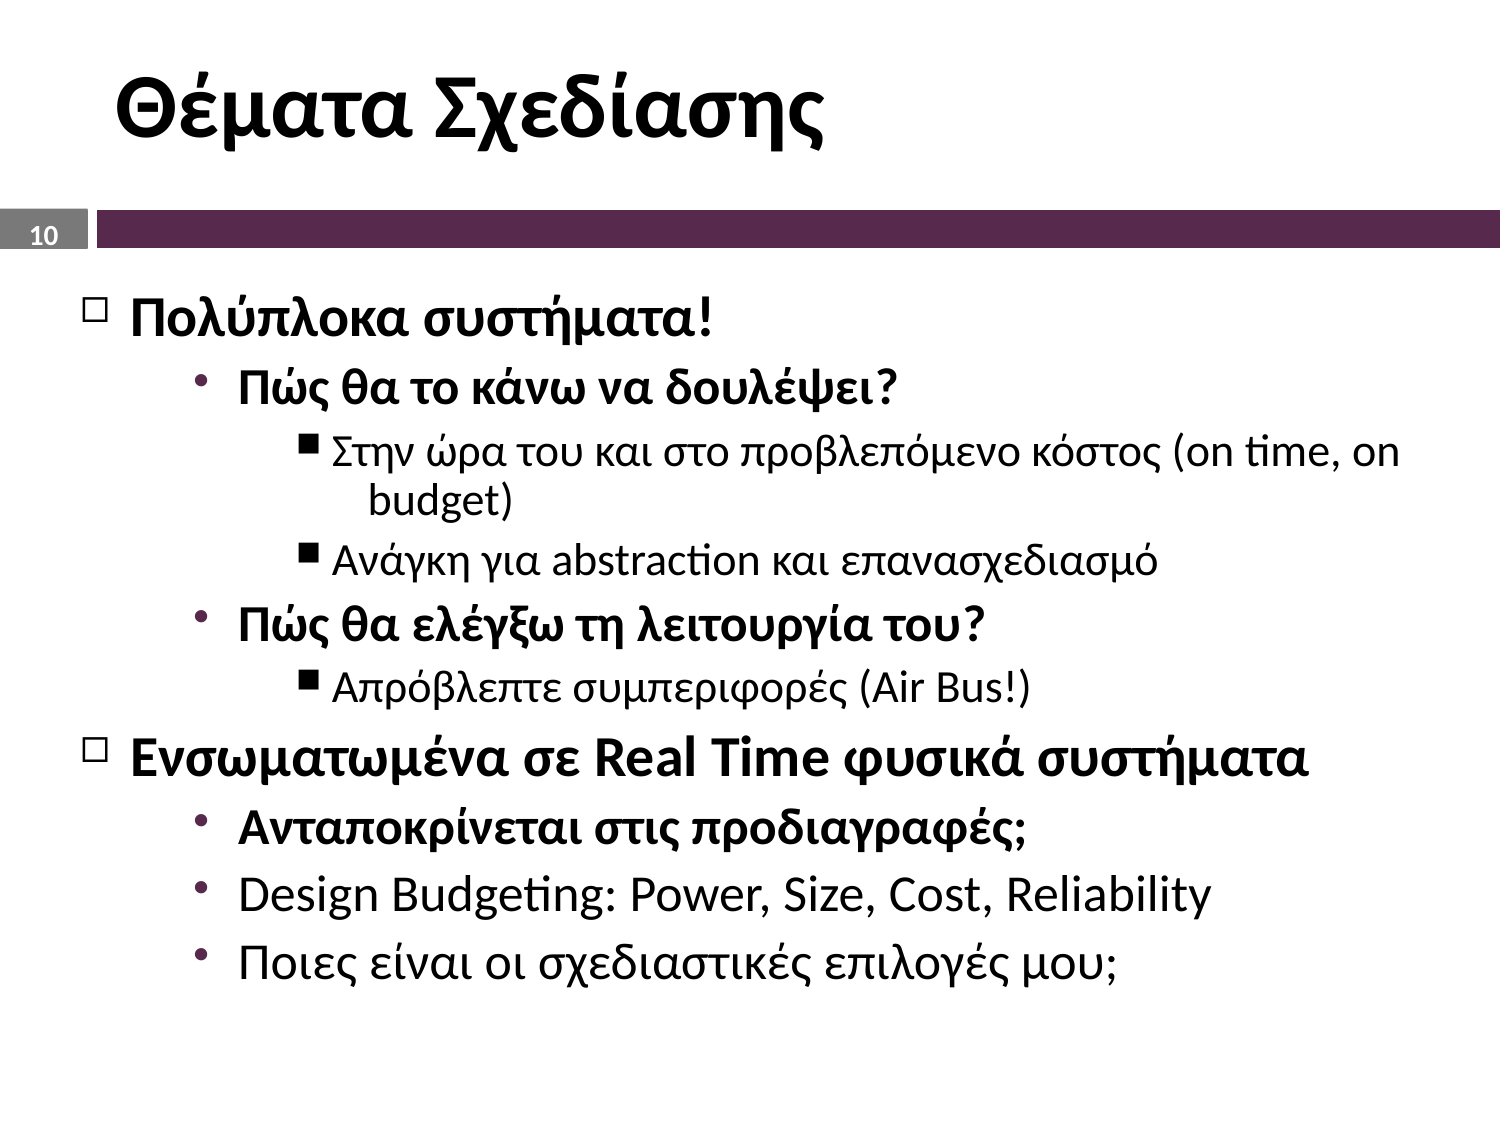

# Θέματα Σχεδίασης
10
Πολύπλοκα συστήματα!
Πώς θα το κάνω να δουλέψει?
Στην ώρα του και στο προβλεπόμενο κόστος (on time, on budget)
Ανάγκη για abstraction και επανασχεδιασμό
Πώς θα ελέγξω τη λειτουργία του?
Απρόβλεπτε συμπεριφορές (Air Bus!)
Ενσωματωμένα σε Real Time φυσικά συστήματα
Ανταποκρίνεται στις προδιαγραφές;
Design Budgeting: Power, Size, Cost, Reliability
Ποιες είναι οι σχεδιαστικές επιλογές μου;